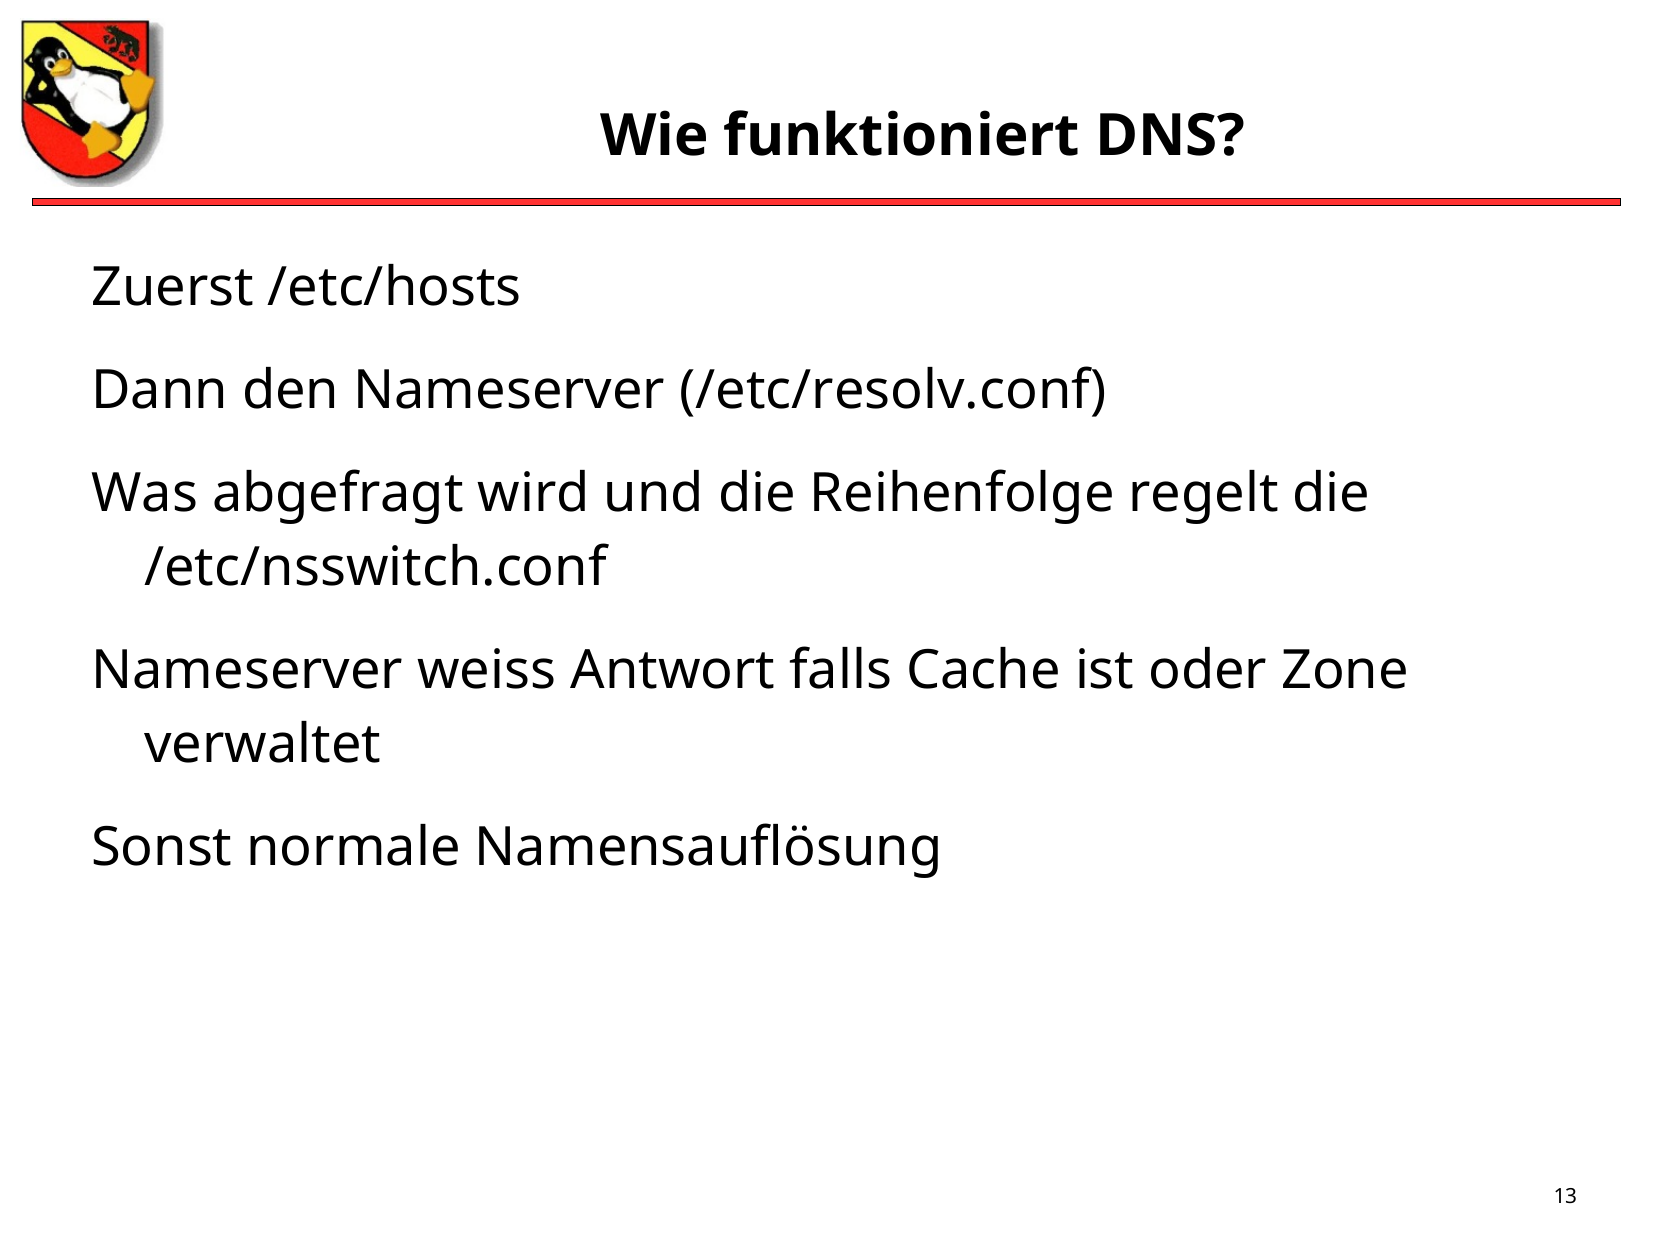

# Wie funktioniert DNS?
Zuerst /etc/hosts
Dann den Nameserver (/etc/resolv.conf)
Was abgefragt wird und die Reihenfolge regelt die /etc/nsswitch.conf
Nameserver weiss Antwort falls Cache ist oder Zone verwaltet
Sonst normale Namensauflösung